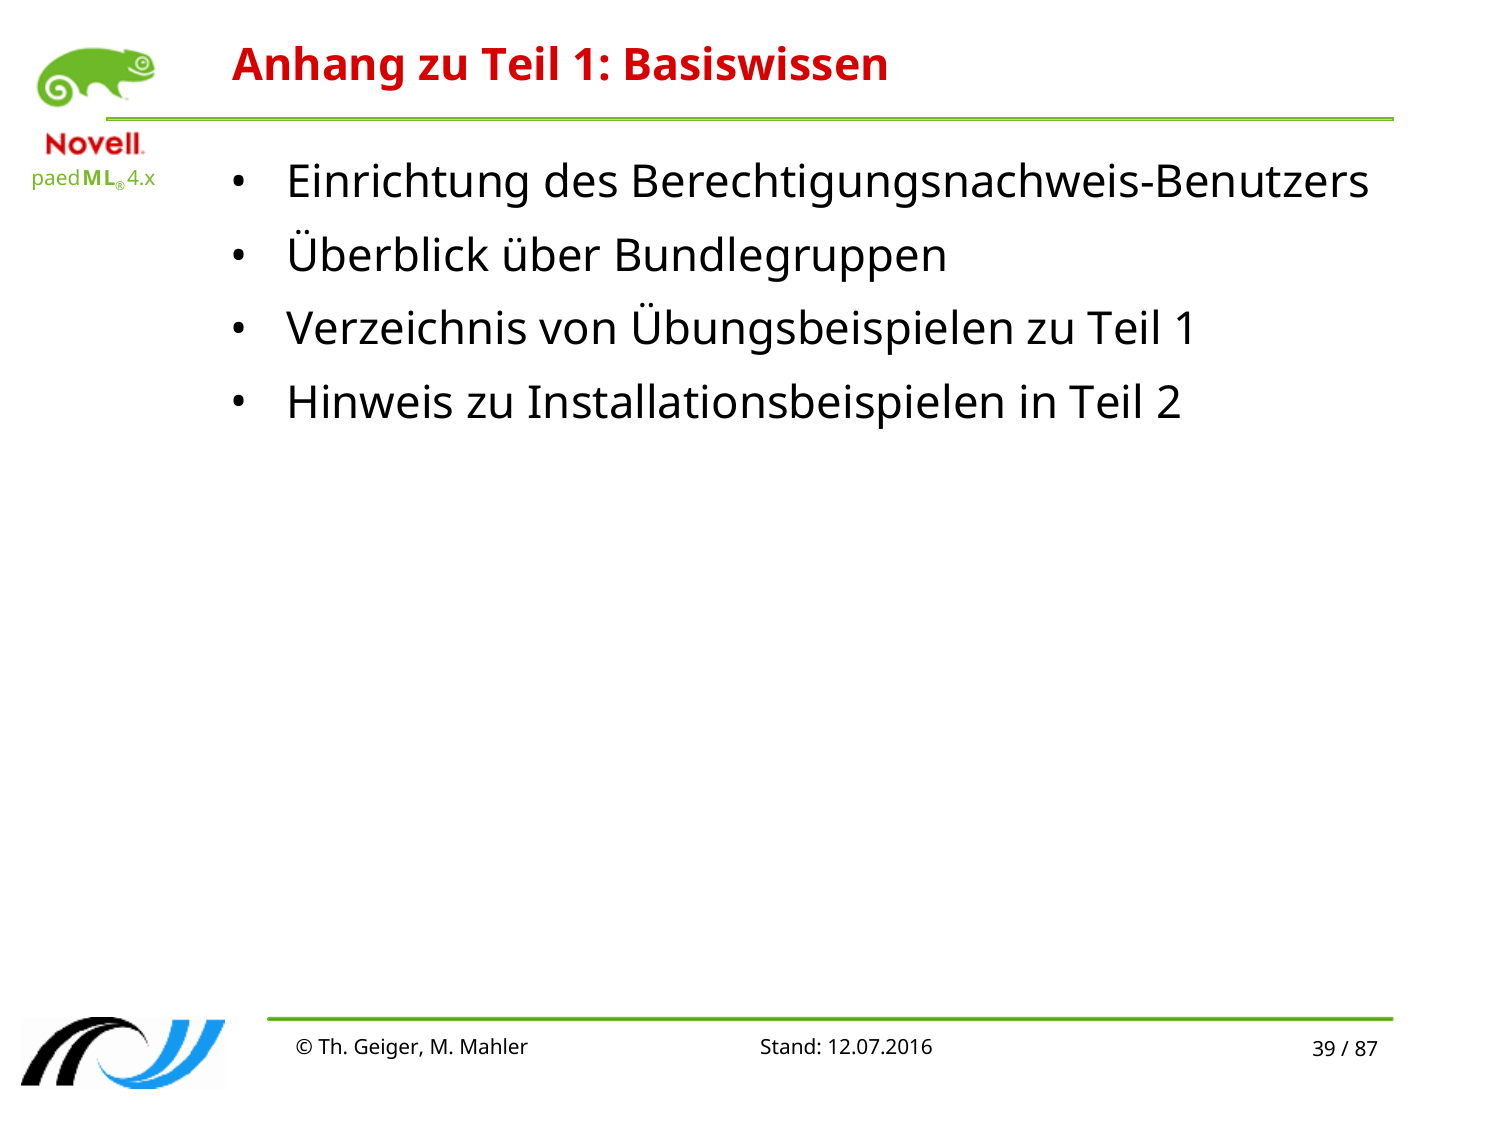

# Anhang zu Teil 1: Basiswissen
Einrichtung des Berechtigungsnachweis-Benutzers
Überblick über Bundlegruppen
Verzeichnis von Übungsbeispielen zu Teil 1
Hinweis zu Installationsbeispielen in Teil 2
© Th. Geiger, M. Mahler
12.07.2016
39